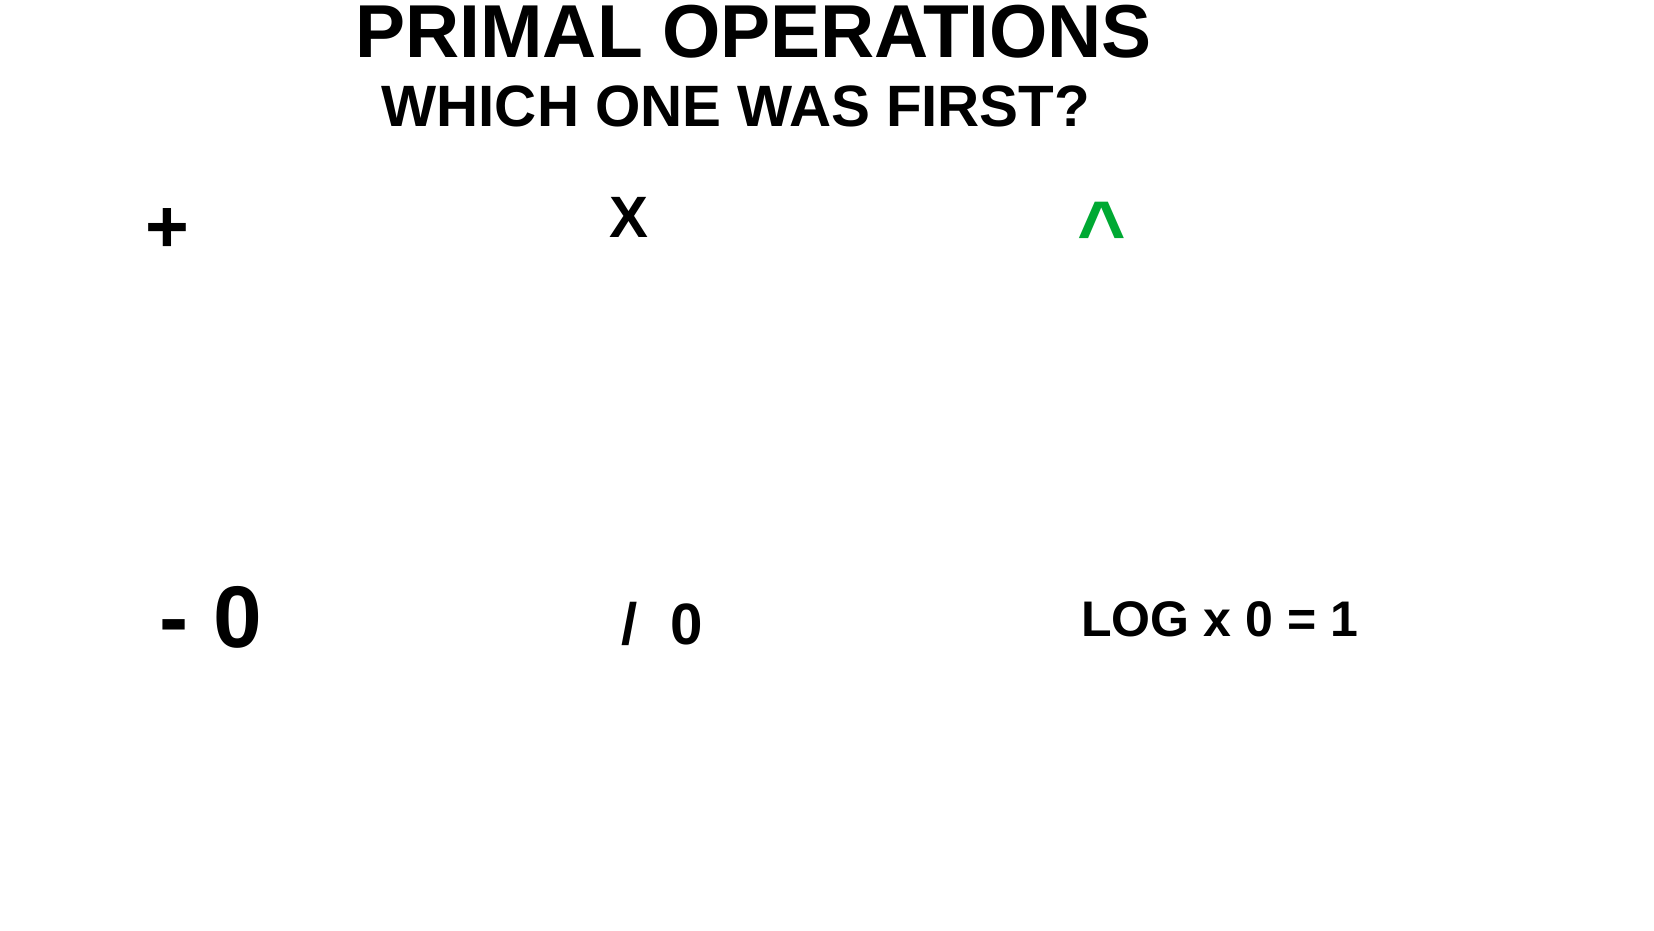

PRIMAL OPERATIONS
 WHICH ONE WAS FIRST?
+
X
^
 - 0
LOG x 0 = 1
 / 0